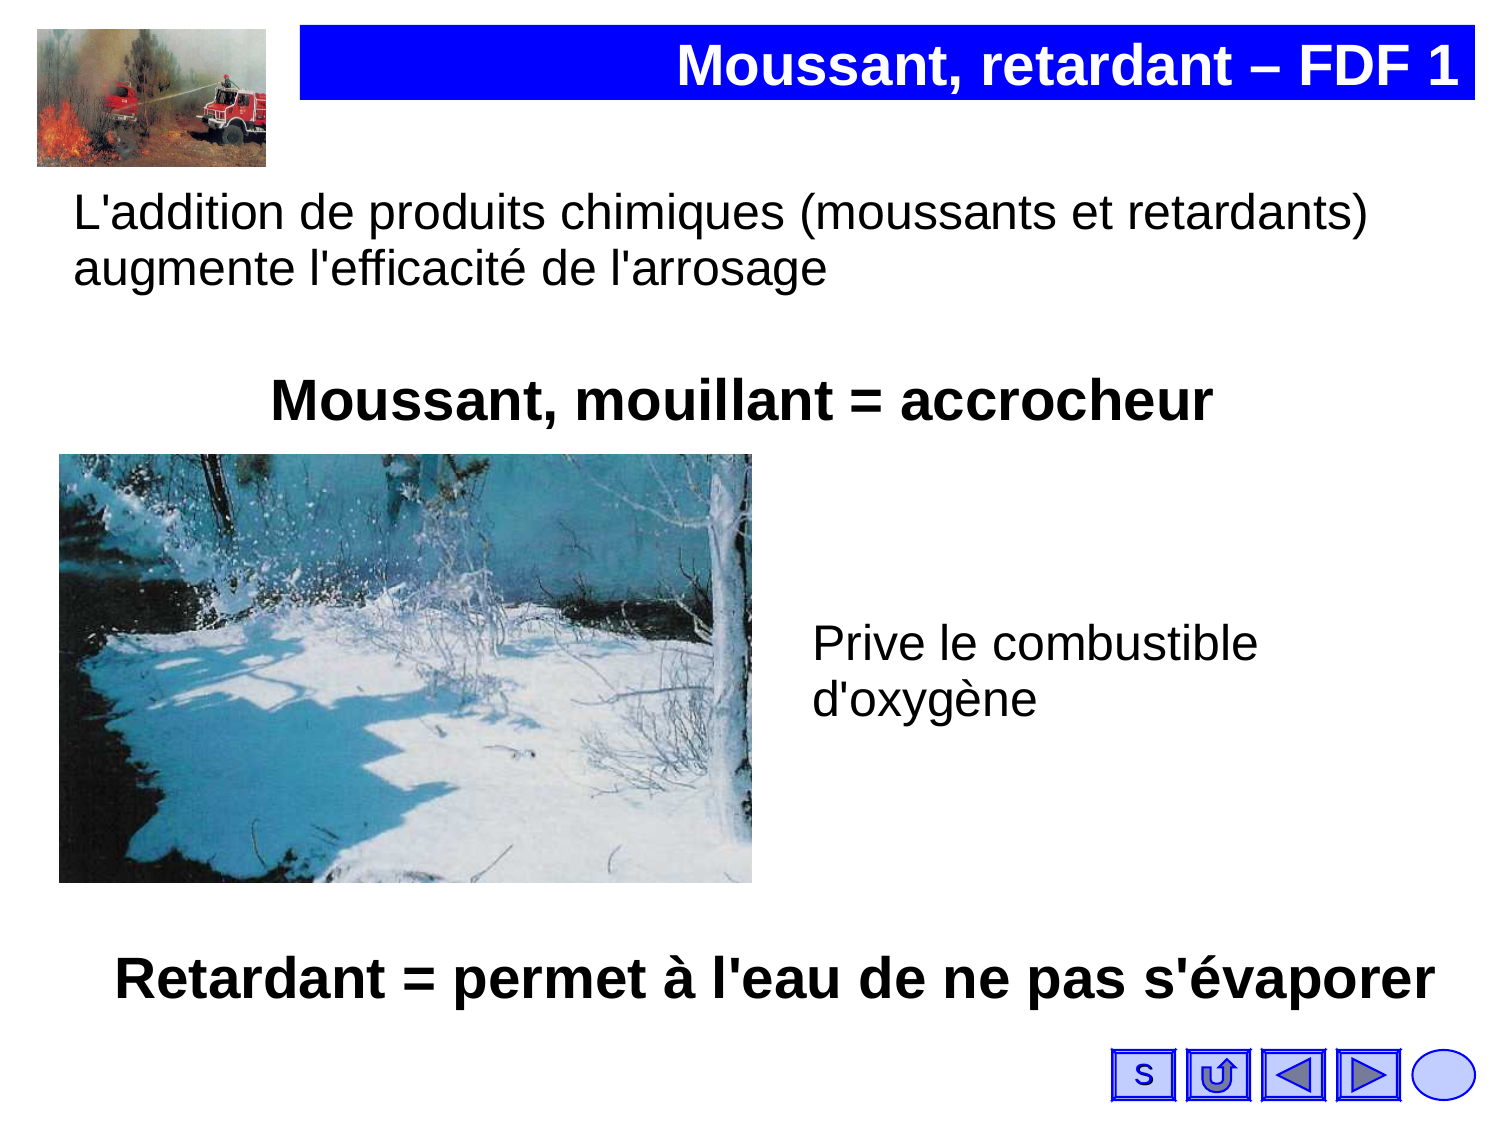

Moussant, retardant – FDF 1
L'addition de produits chimiques (moussants et retardants) augmente l'efficacité de l'arrosage
 Moussant, mouillant = accrocheur
Prive le combustible d'oxygène
 Retardant = permet à l'eau de ne pas s'évaporer